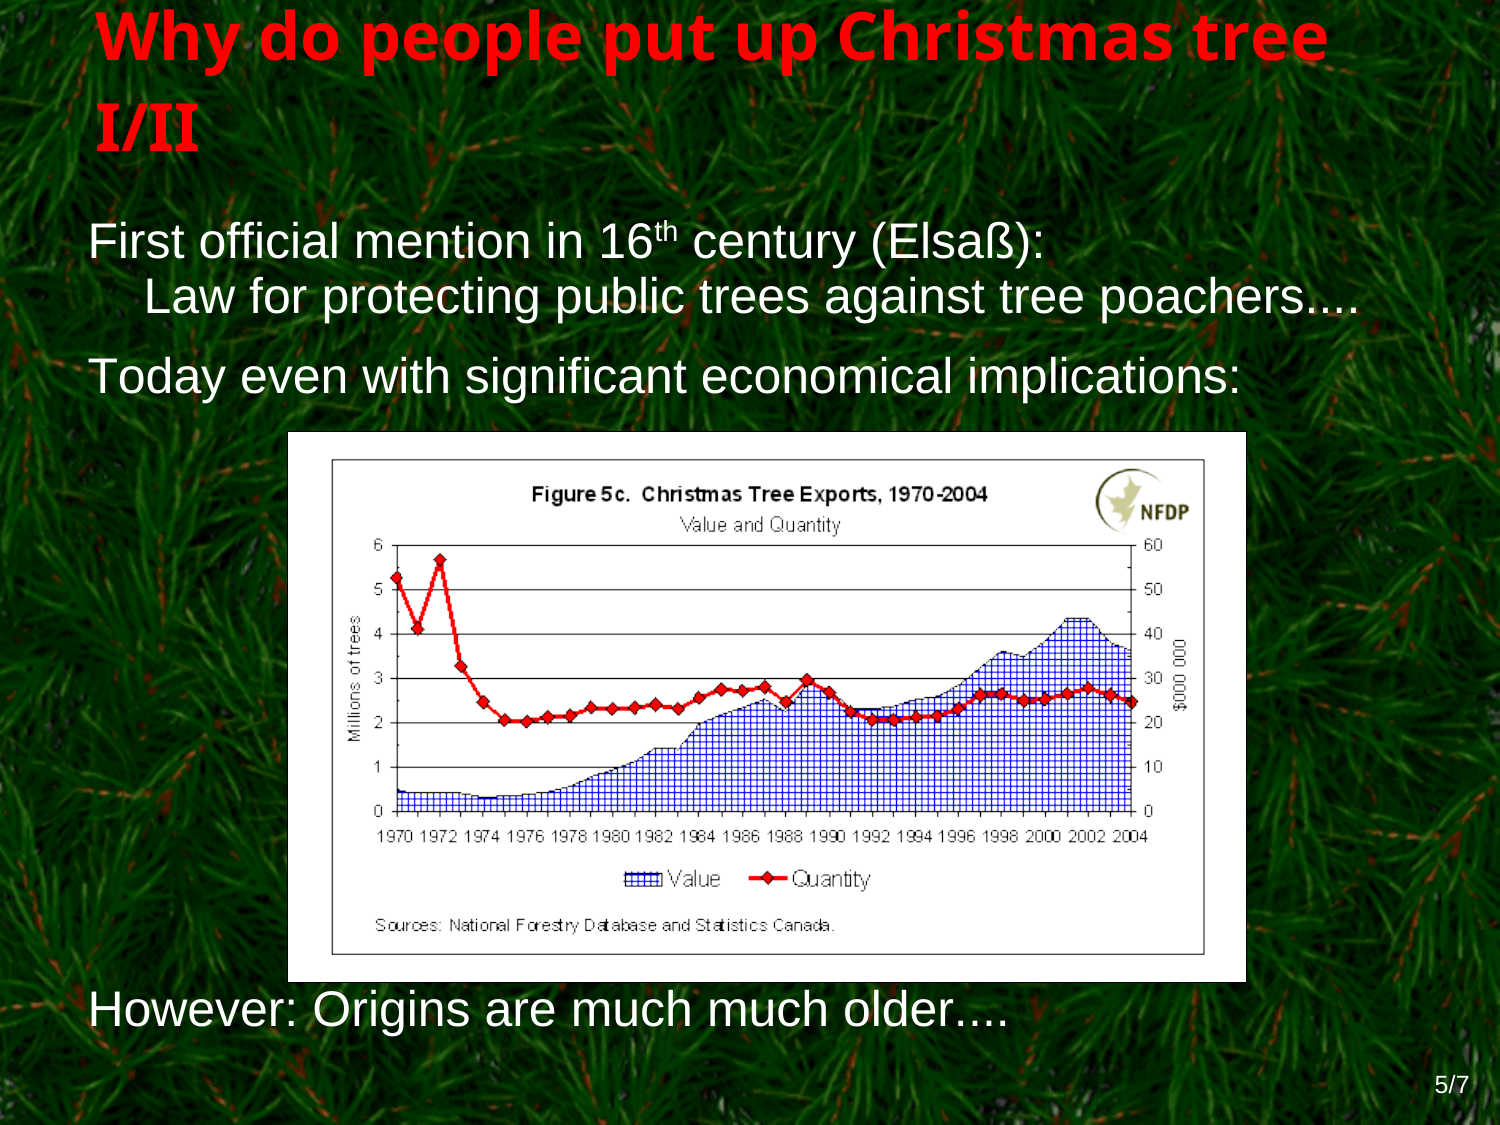

# Why do people put up Christmas tree I/II
First official mention in 16th century (Elsaß): 			Law for protecting public trees against tree poachers....
Today even with significant economical implications:
However: Origins are much much older....